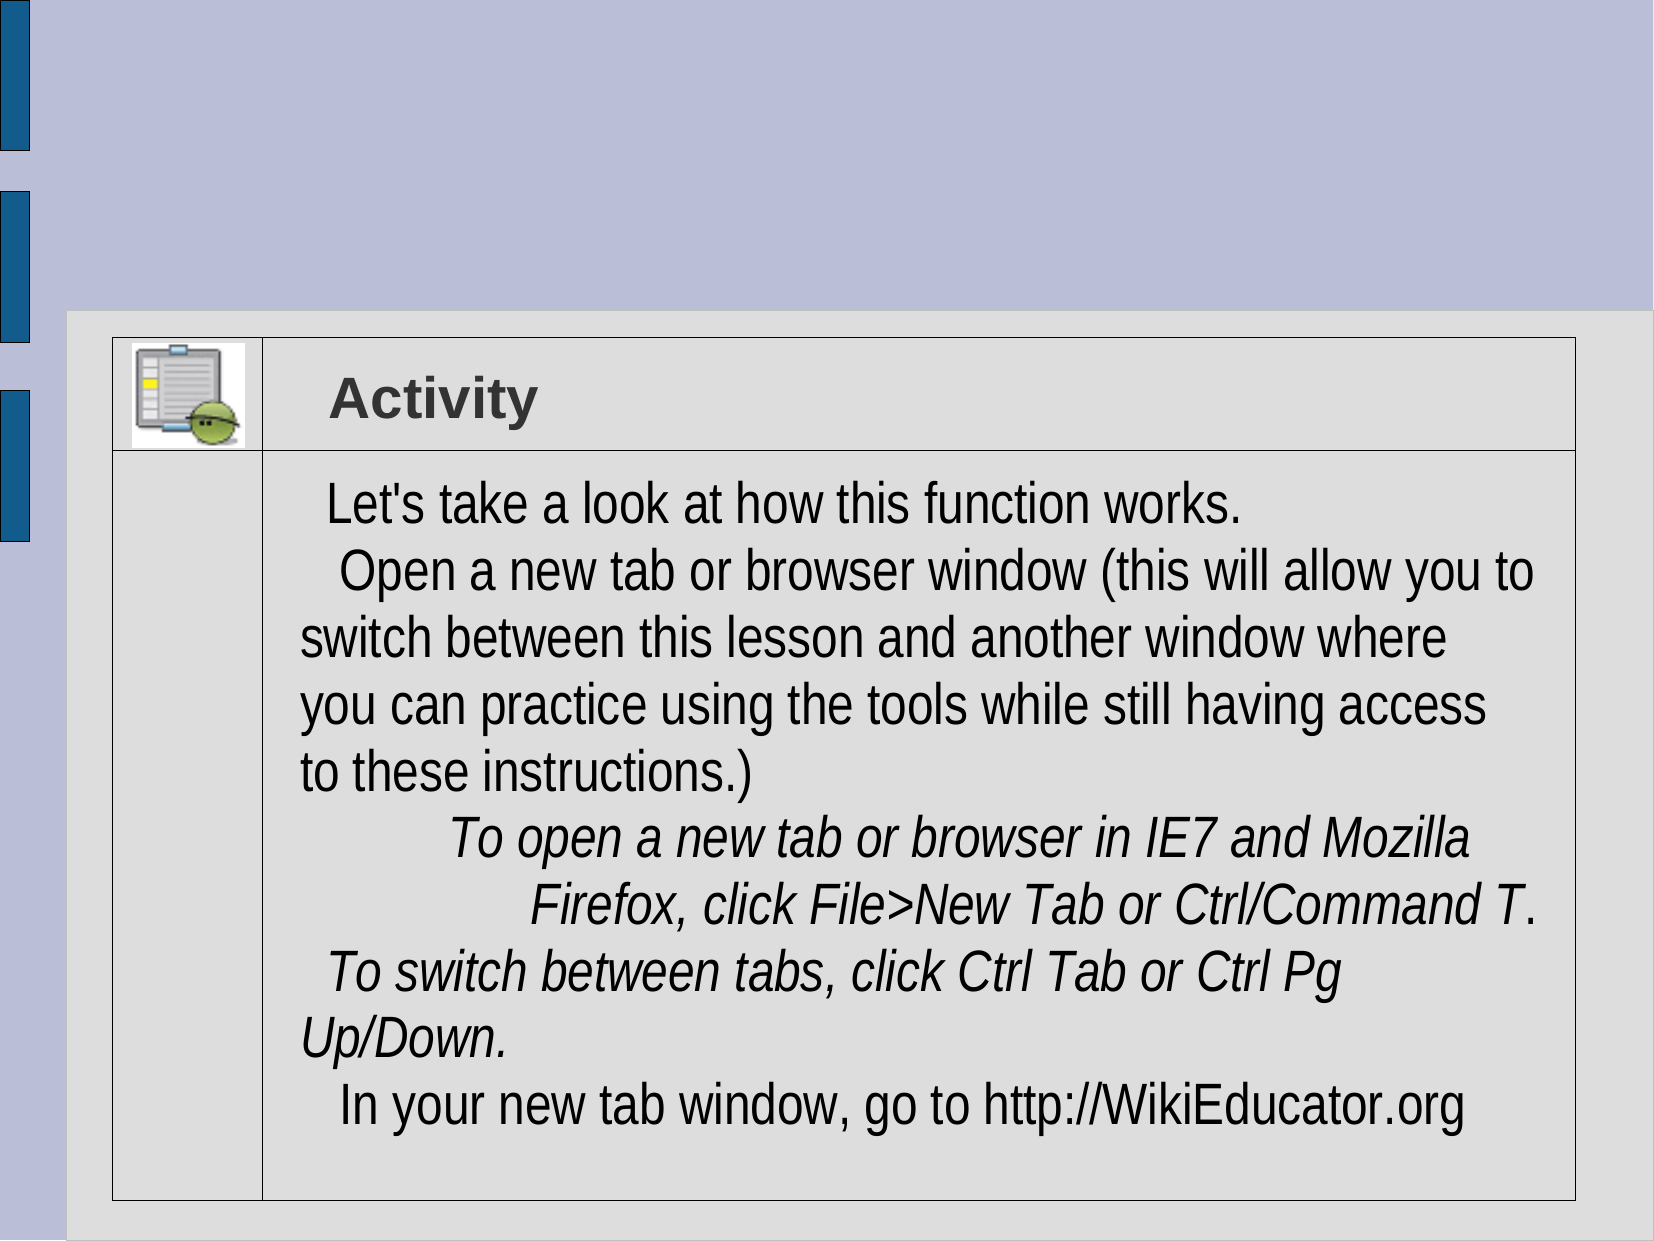

Activity
# Let's take a look at how this function works.
 Open a new tab or browser window (this will allow you to switch between this lesson and another window where you can practice using the tools while still having access to these instructions.)
 To open a new tab or browser in IE7 and Mozilla Firefox, click File>New Tab or Ctrl/Command T.
 To switch between tabs, click Ctrl Tab or Ctrl Pg Up/Down.
 In your new tab window, go to http://WikiEducator.org